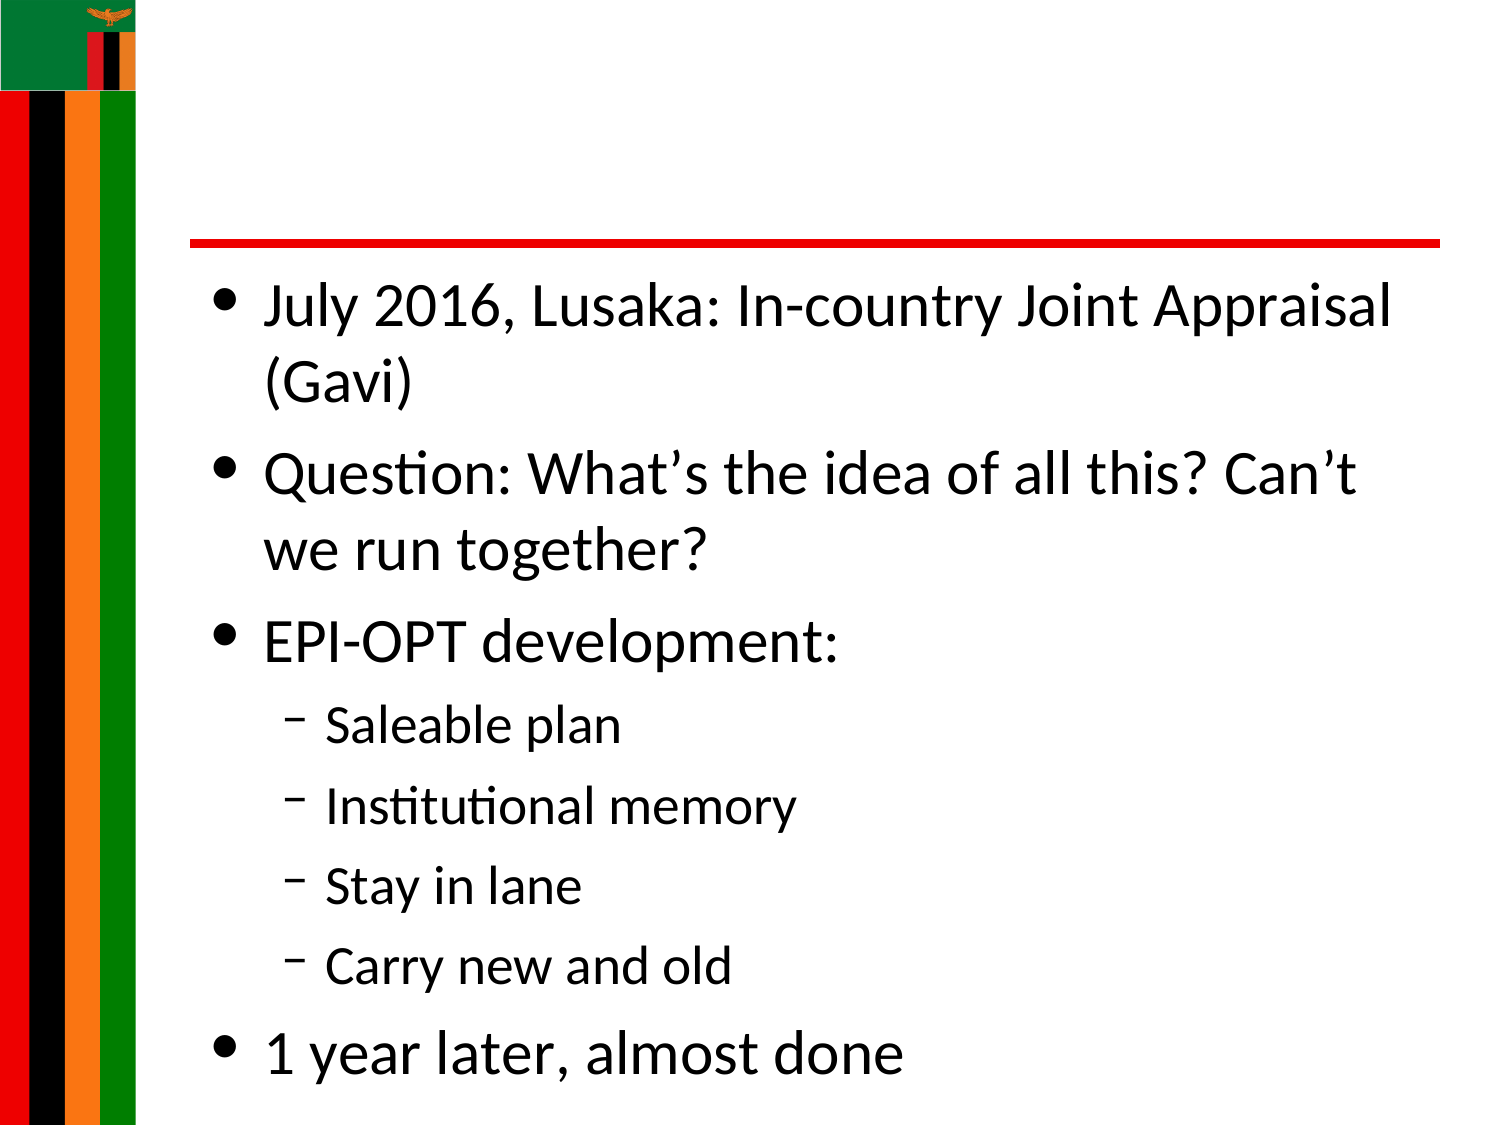

#
July 2016, Lusaka: In-country Joint Appraisal (Gavi)
Question: What’s the idea of all this? Can’t we run together?
EPI-OPT development:
Saleable plan
Institutional memory
Stay in lane
Carry new and old
1 year later, almost done